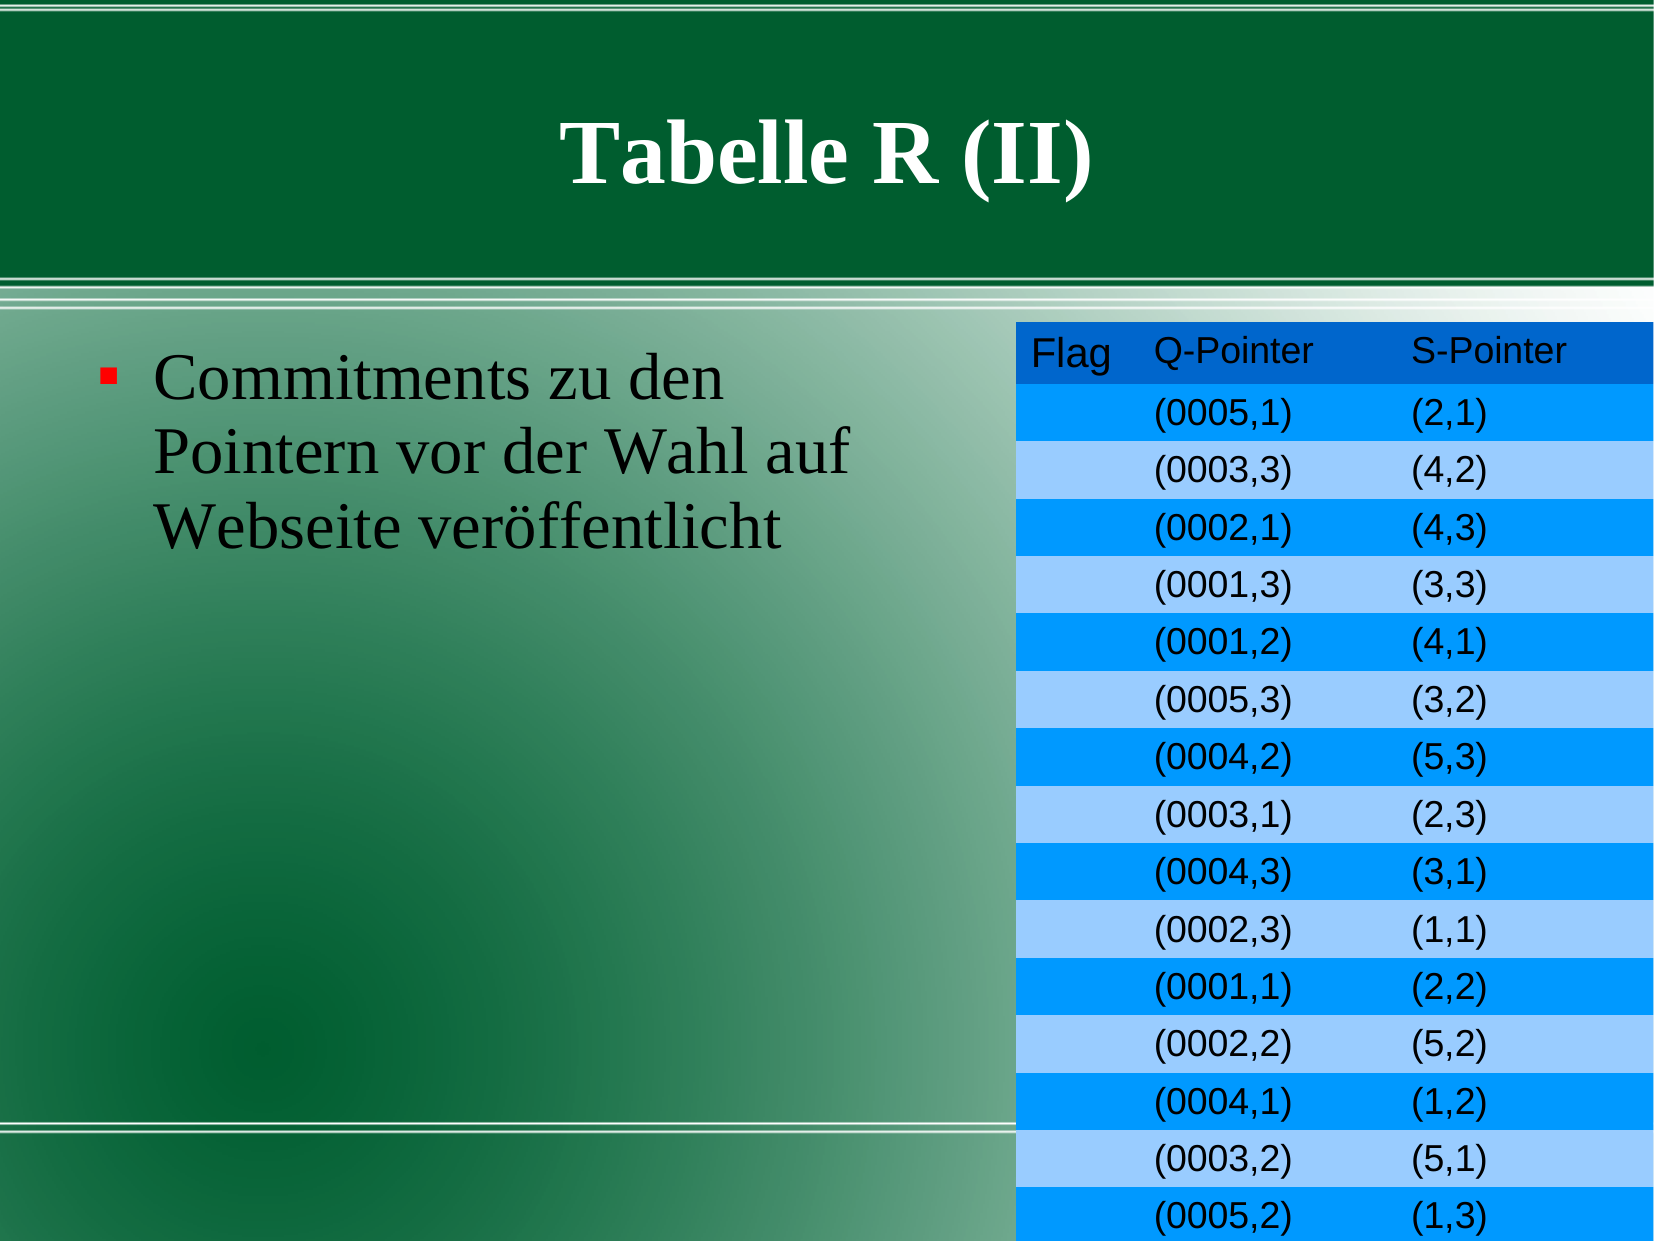

Tabelle R (II)
| Flag | Q-Pointer | S-Pointer |
| --- | --- | --- |
| | (0005,1) | (2,1) |
| | (0003,3) | (4,2) |
| | (0002,1) | (4,3) |
| | (0001,3) | (3,3) |
| | (0001,2) | (4,1) |
| | (0005,3) | (3,2) |
| | (0004,2) | (5,3) |
| | (0003,1) | (2,3) |
| | (0004,3) | (3,1) |
| | (0002,3) | (1,1) |
| | (0001,1) | (2,2) |
| | (0002,2) | (5,2) |
| | (0004,1) | (1,2) |
| | (0003,2) | (5,1) |
| | (0005,2) | (1,3) |
# Commitments zu den Pointern vor der Wahl auf Webseite veröffentlicht